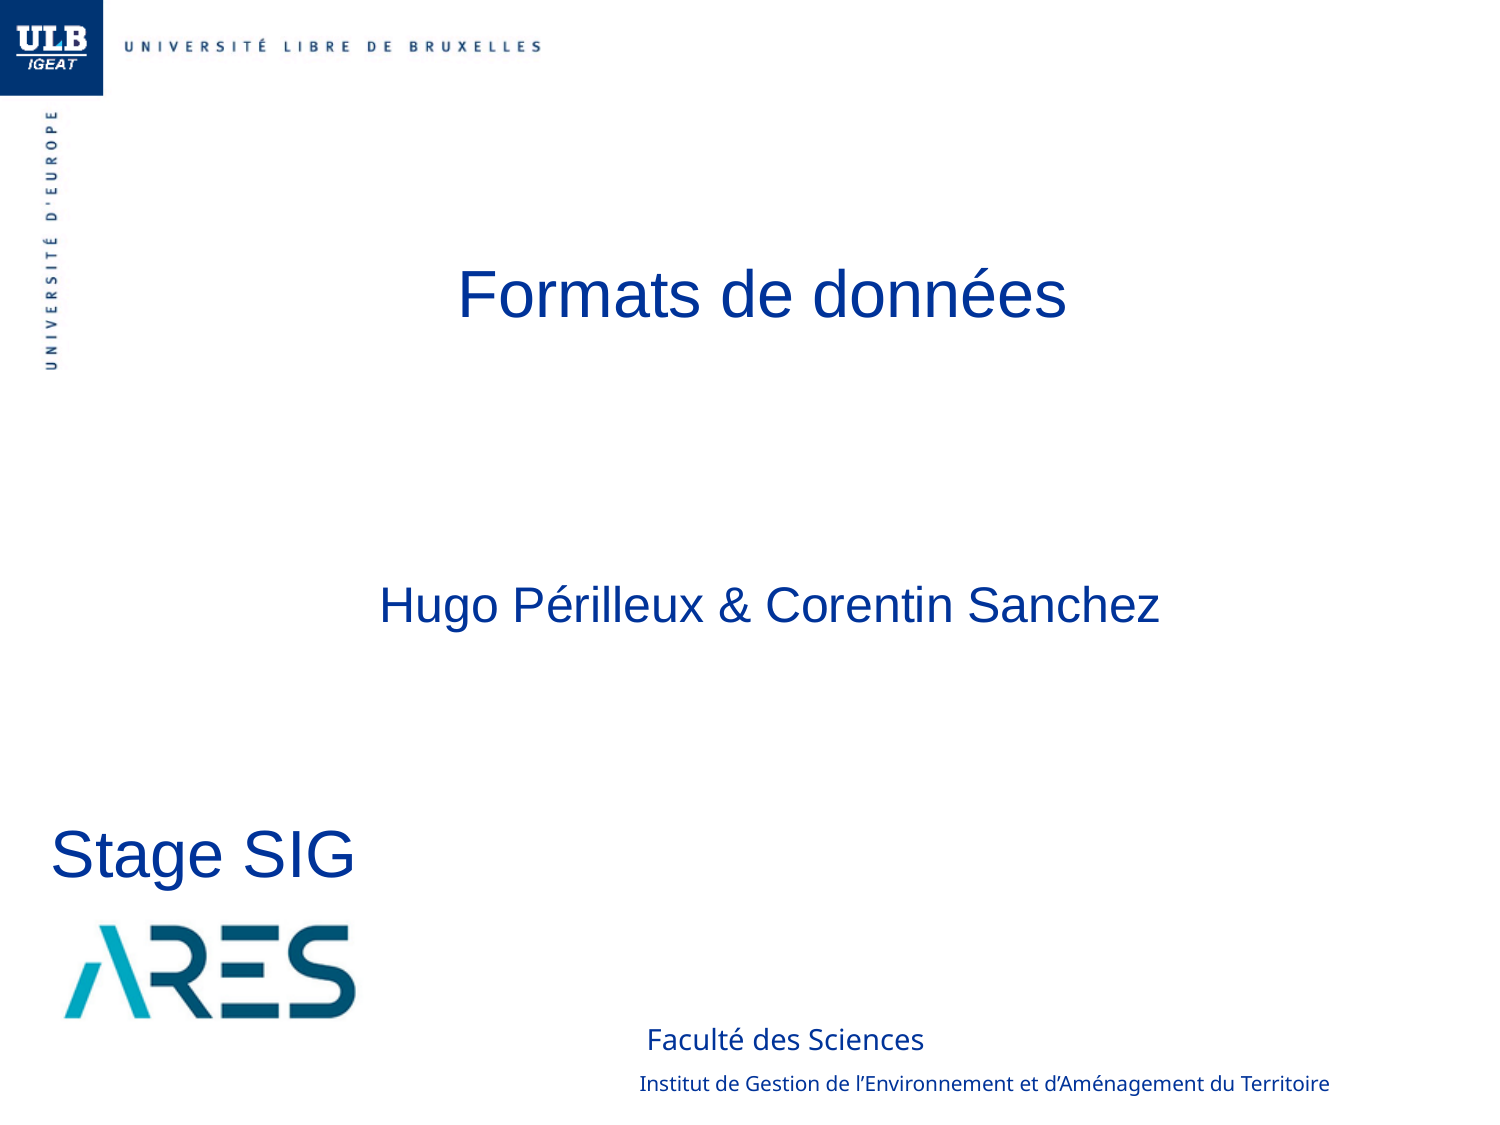

# Formats de données
Hugo Périlleux & Corentin Sanchez
Stage SIG
Faculté des Sciences
Institut de Gestion de l’Environnement et d’Aménagement du Territoire